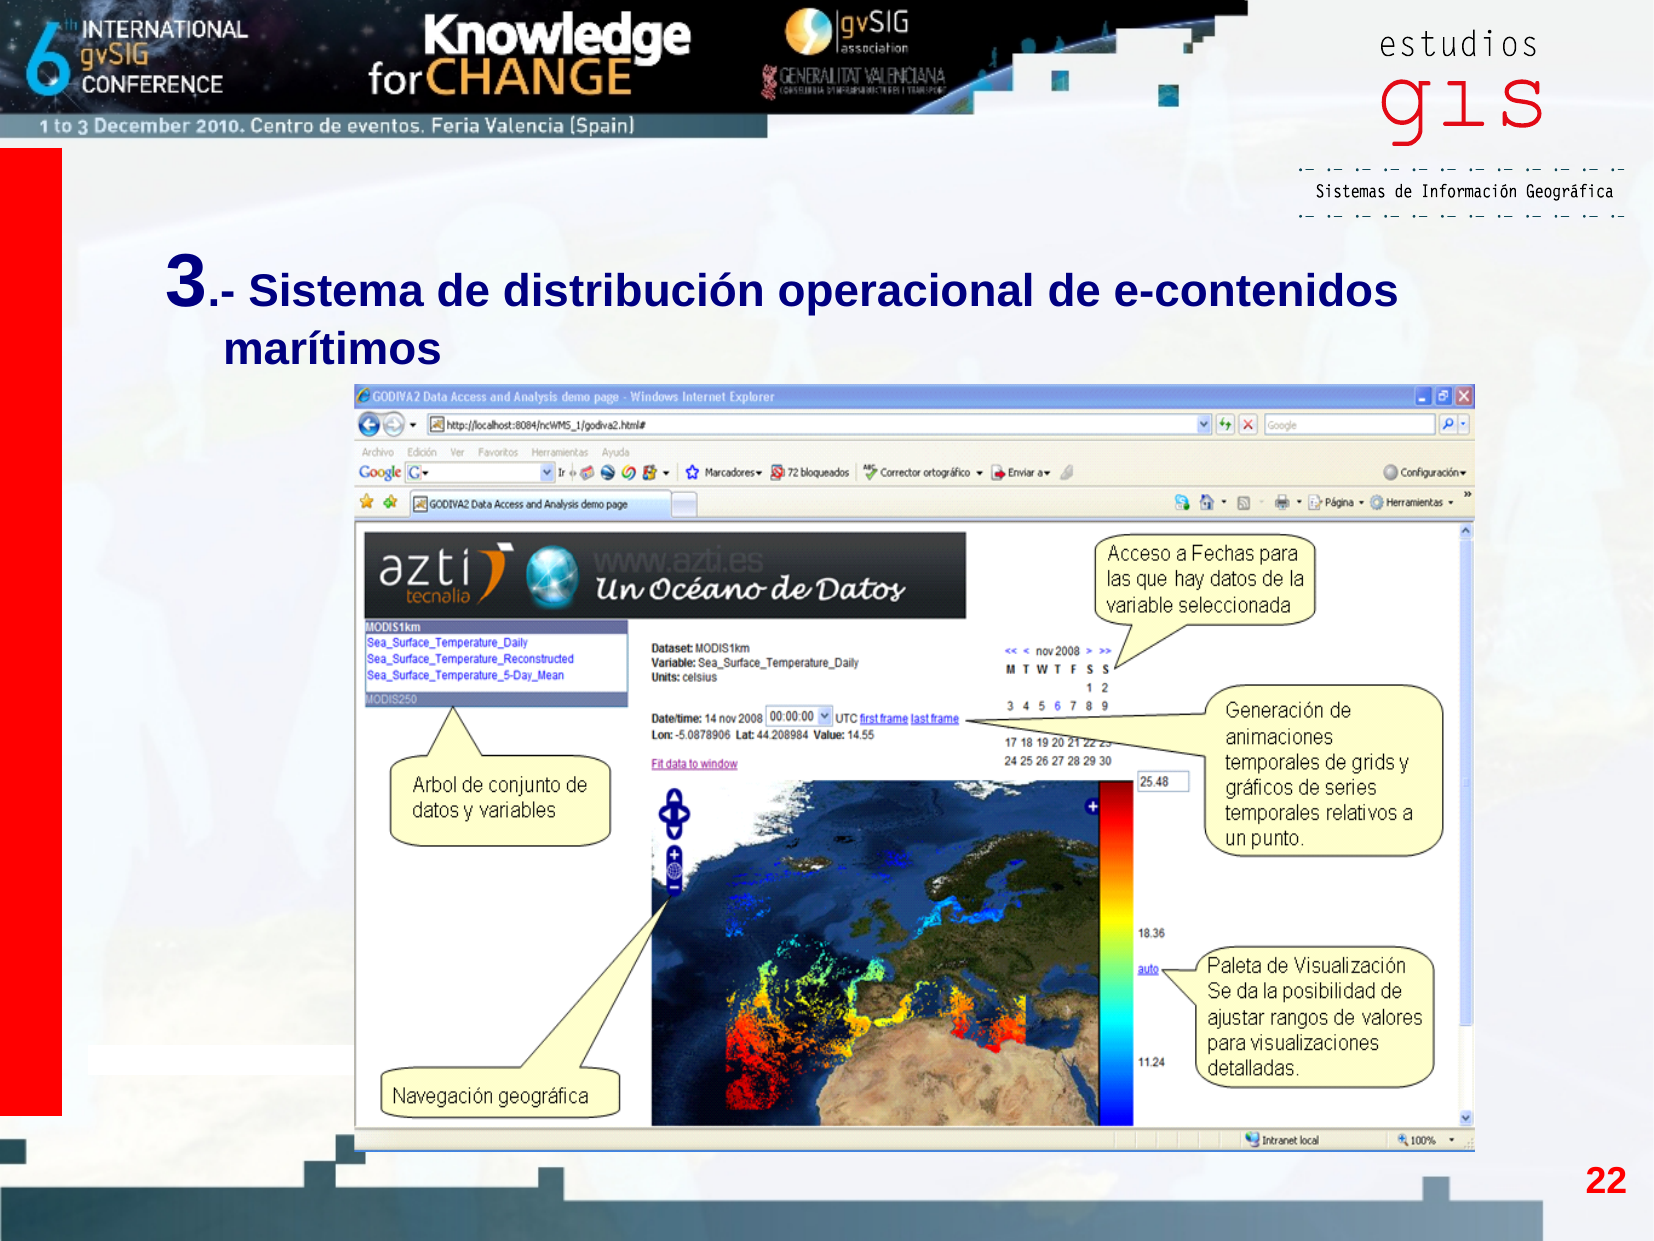

3.- Sistema de distribución operacional de e-contenidos marítimos
22